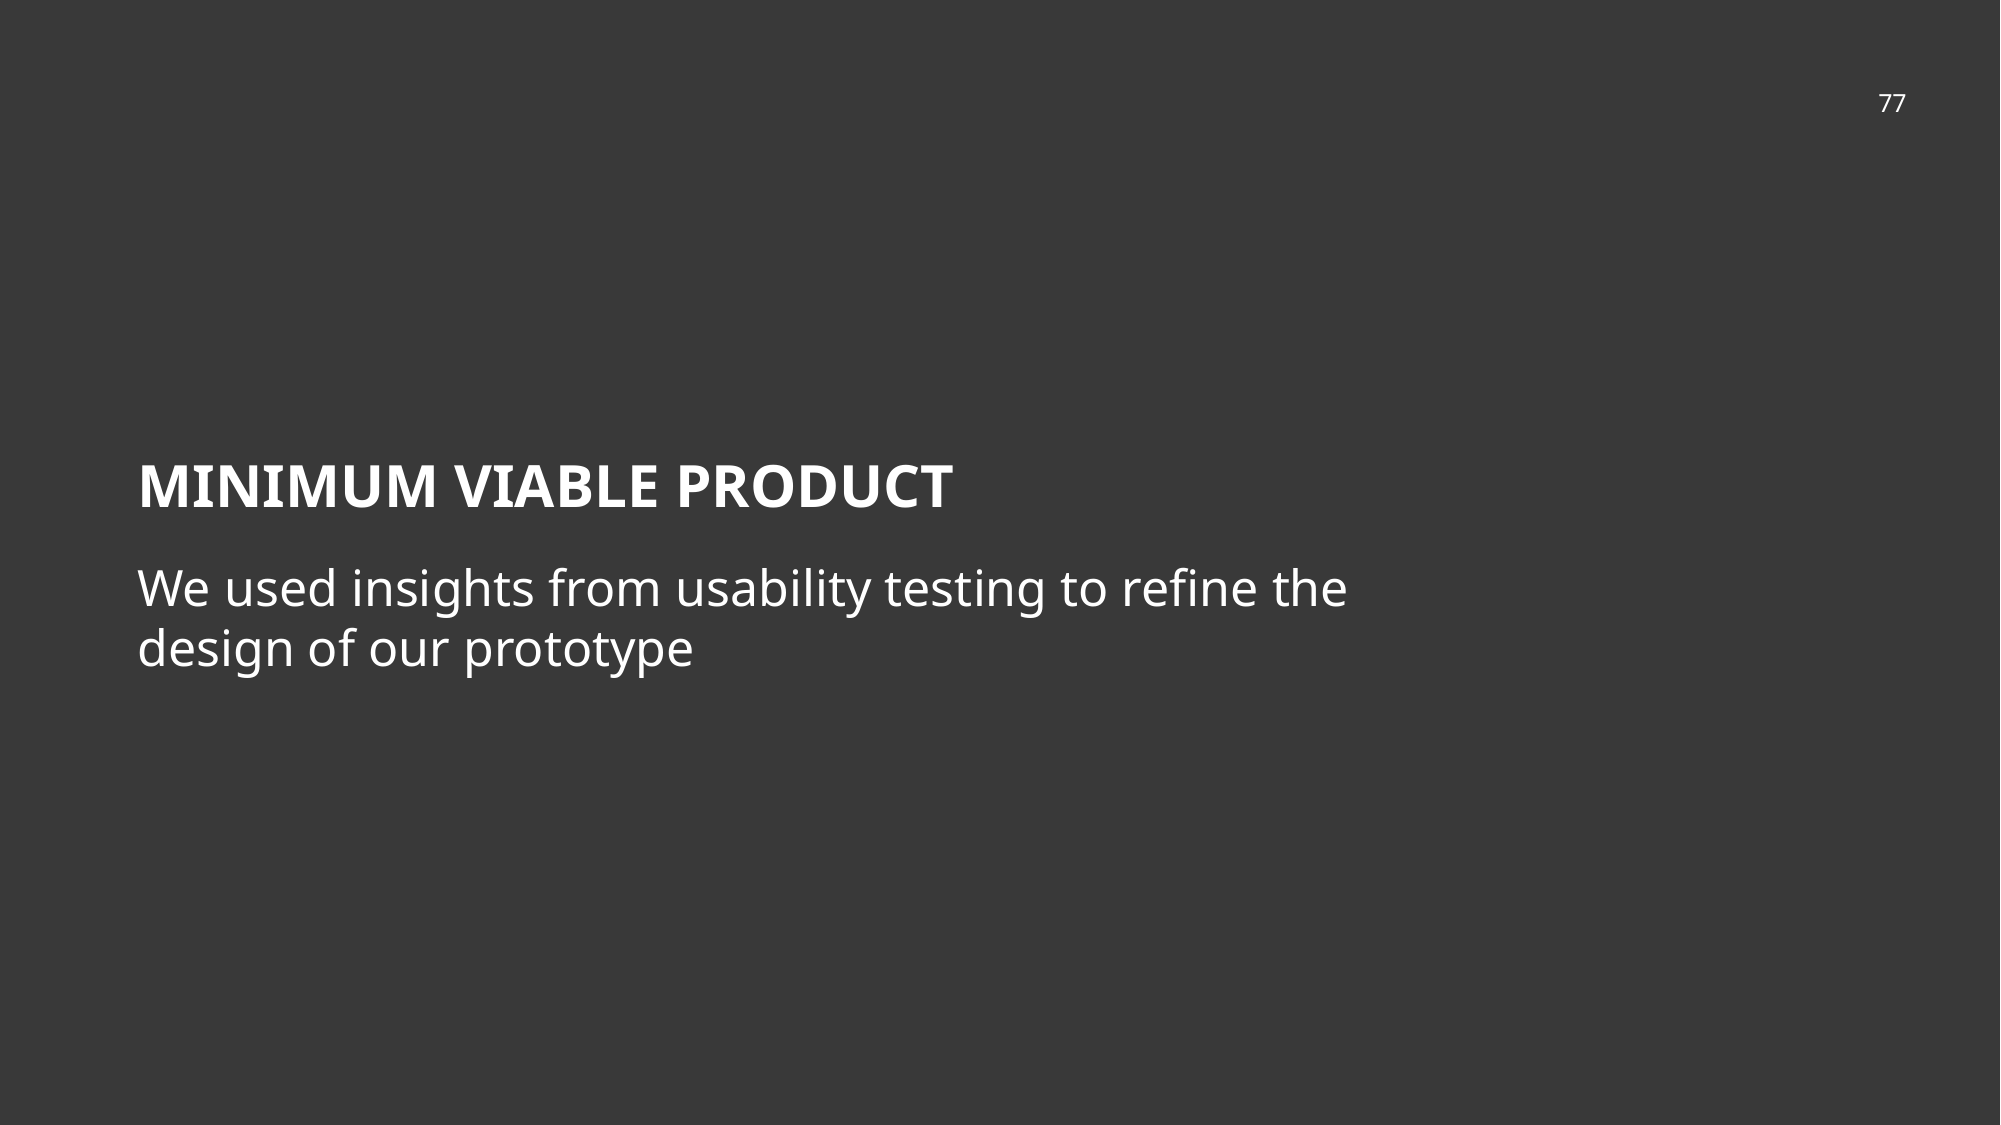

MINIMUM VIABLE PRODUCT
We used insights from usability testing to refine the design of our prototype